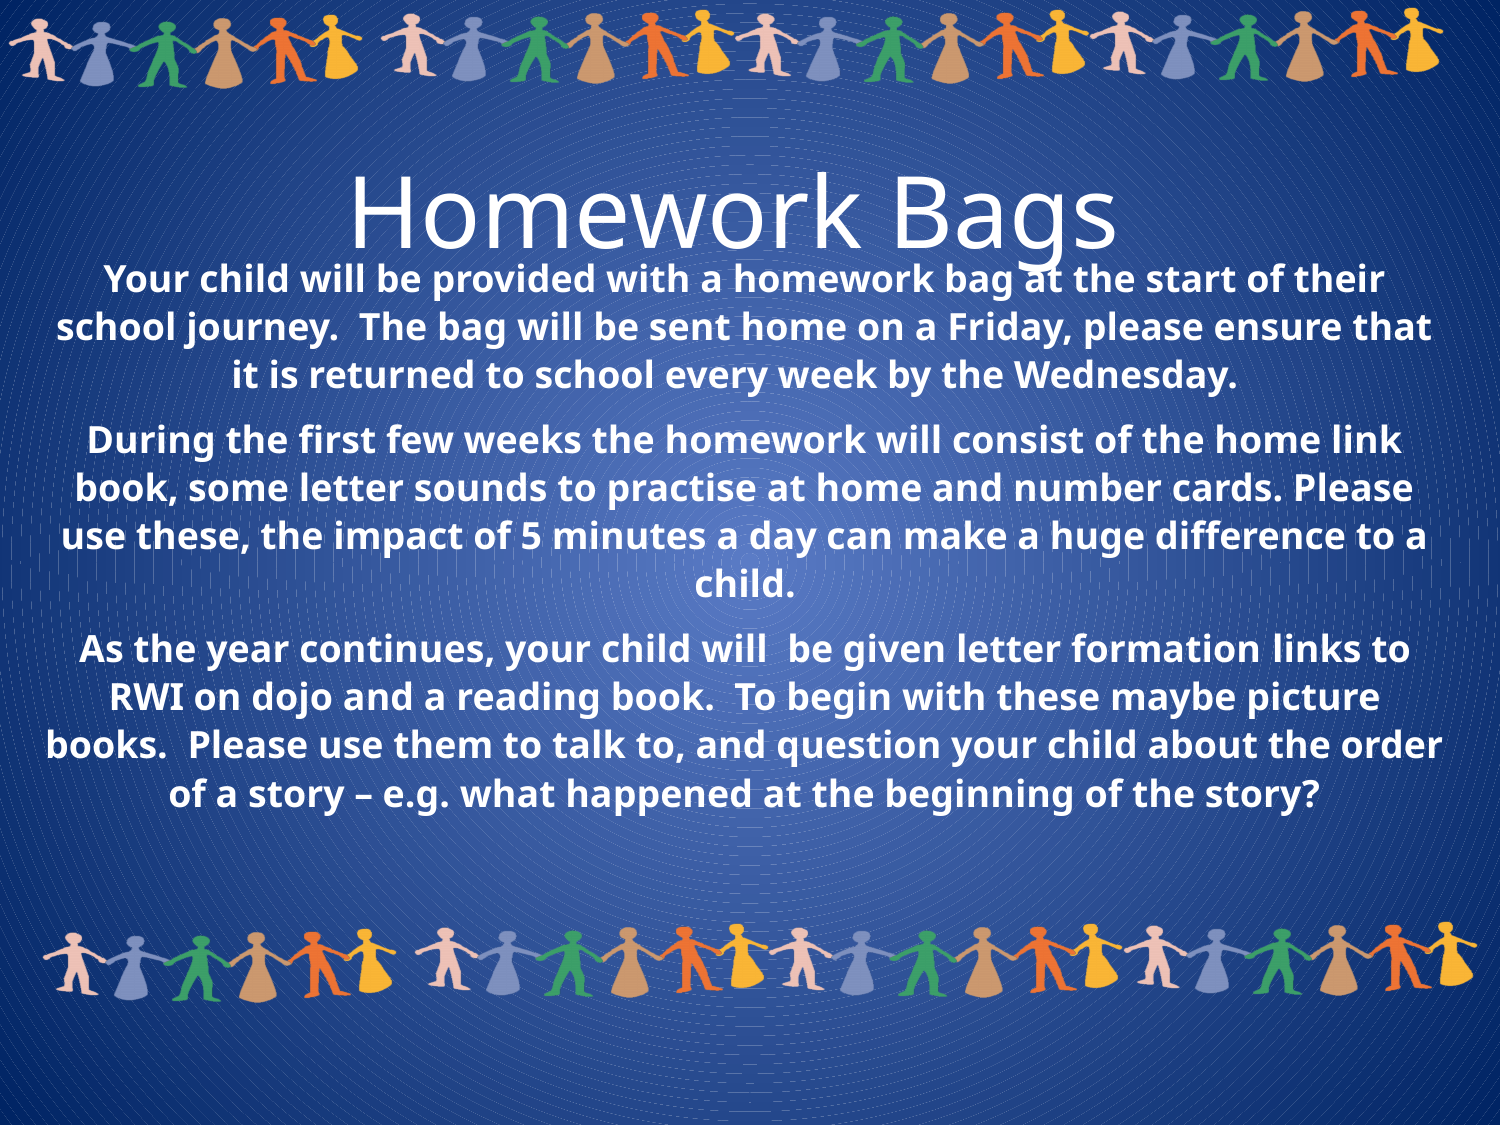

Homework Bags
Your child will be provided with a homework bag at the start of their school journey. The bag will be sent home on a Friday, please ensure that it is returned to school every week by the Wednesday.
During the first few weeks the homework will consist of the home link book, some letter sounds to practise at home and number cards. Please use these, the impact of 5 minutes a day can make a huge difference to a child.
As the year continues, your child will be given letter formation links to RWI on dojo and a reading book. To begin with these maybe picture books. Please use them to talk to, and question your child about the order of a story – e.g. what happened at the beginning of the story?